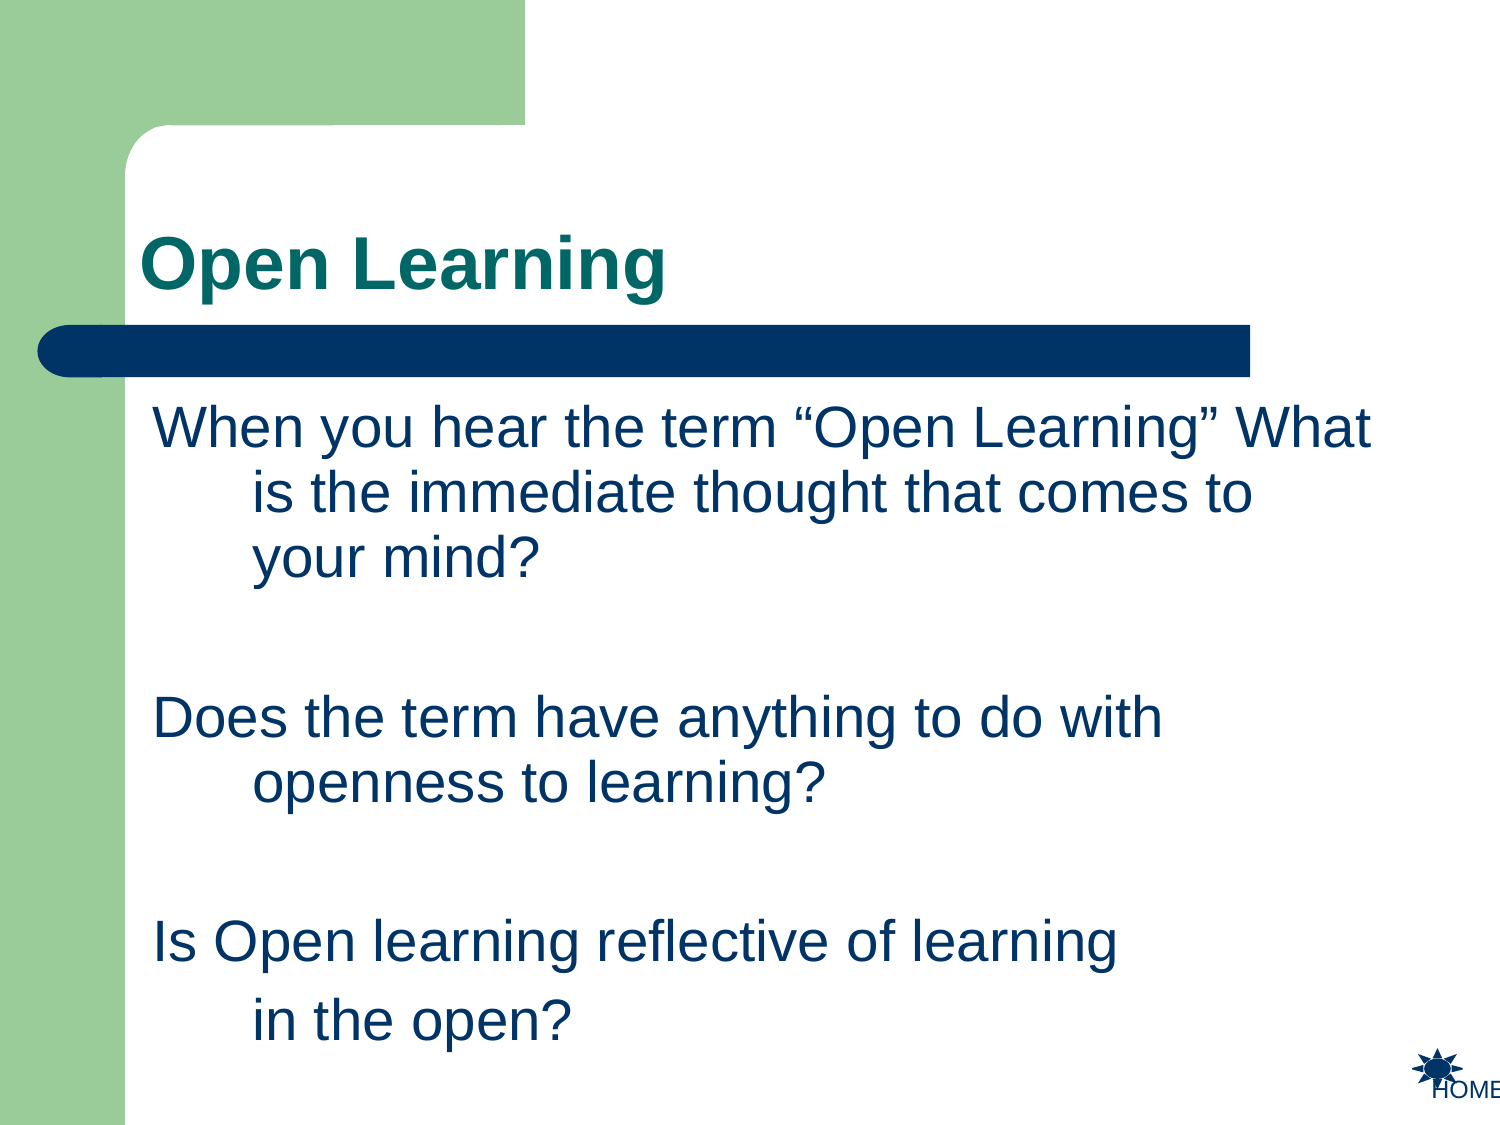

# Open Learning
When you hear the term “Open Learning” What is the immediate thought that comes to your mind?
Does the term have anything to do with openness to learning?
Is Open learning reflective of learning
	in the open?
HOME